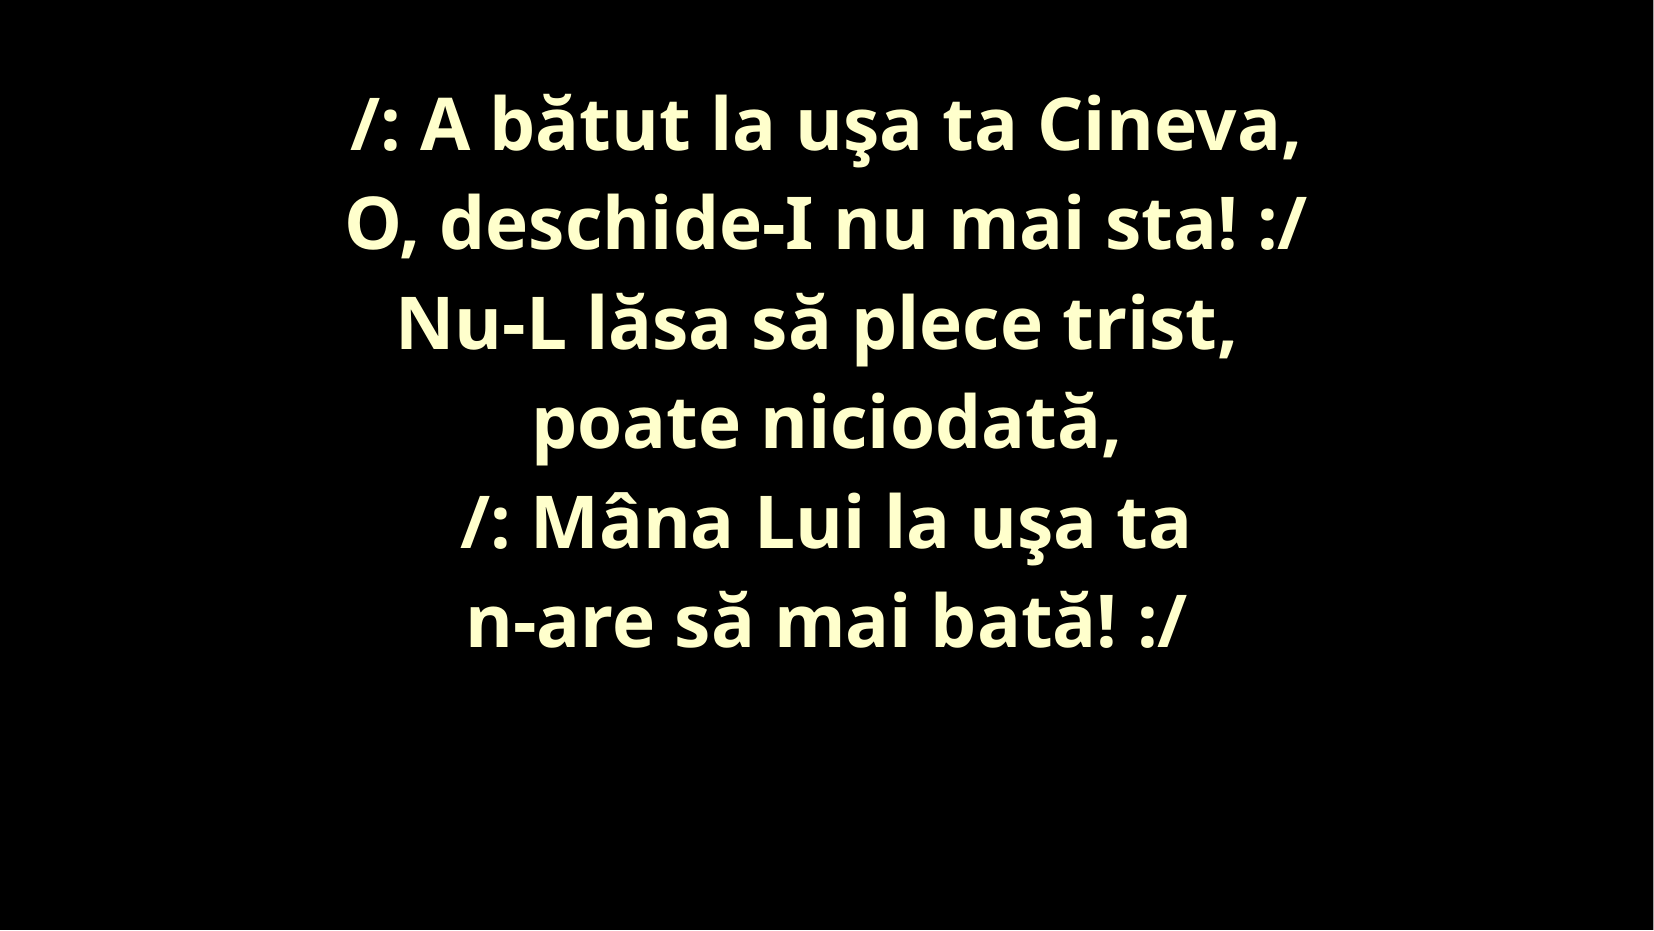

# /: A bătut la uşa ta Cineva, O, deschide-I nu mai sta! :/
Nu-L lăsa să plece trist,
poate niciodată,
 /: Mâna Lui la uşa ta
n-are să mai bată! :/